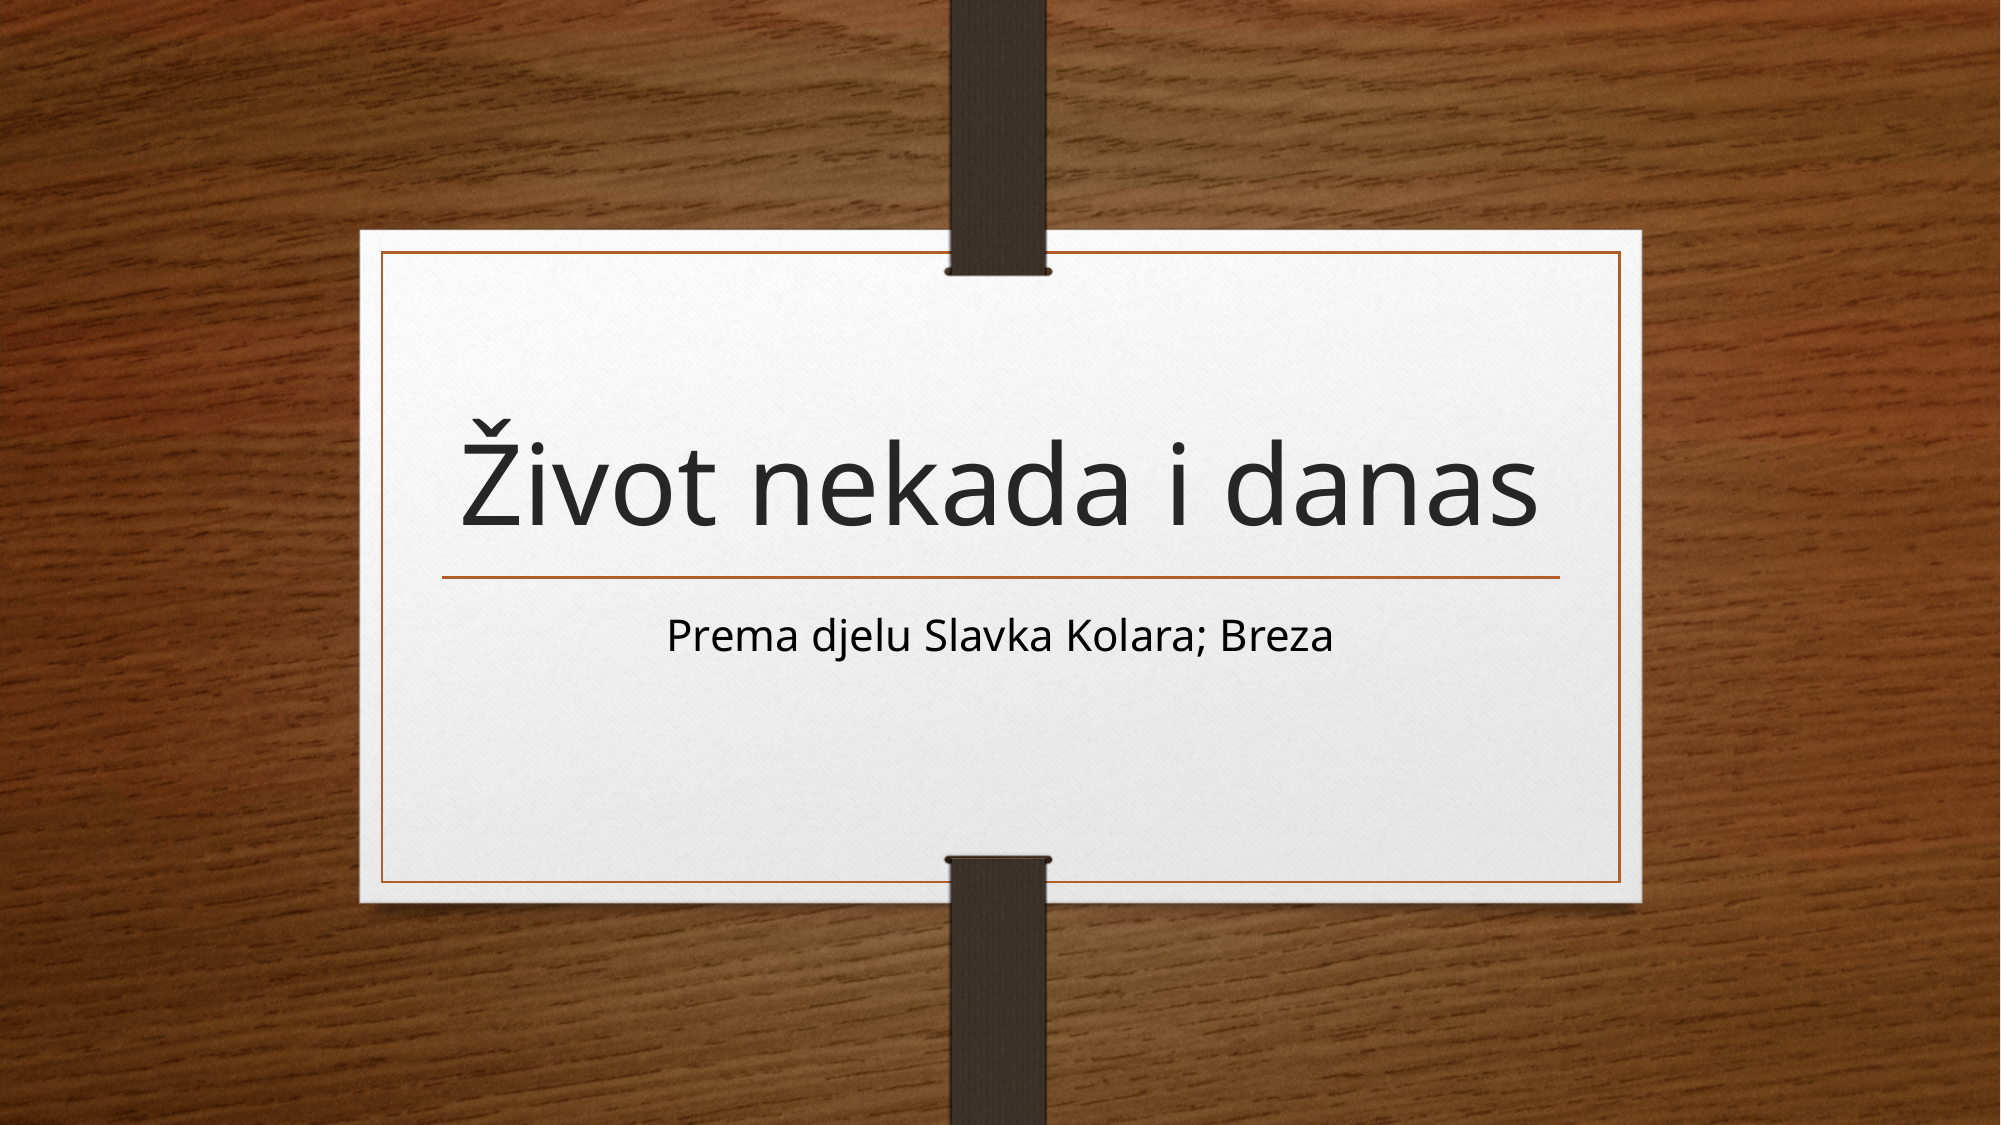

# Život nekada i danas
Prema djelu Slavka Kolara; Breza